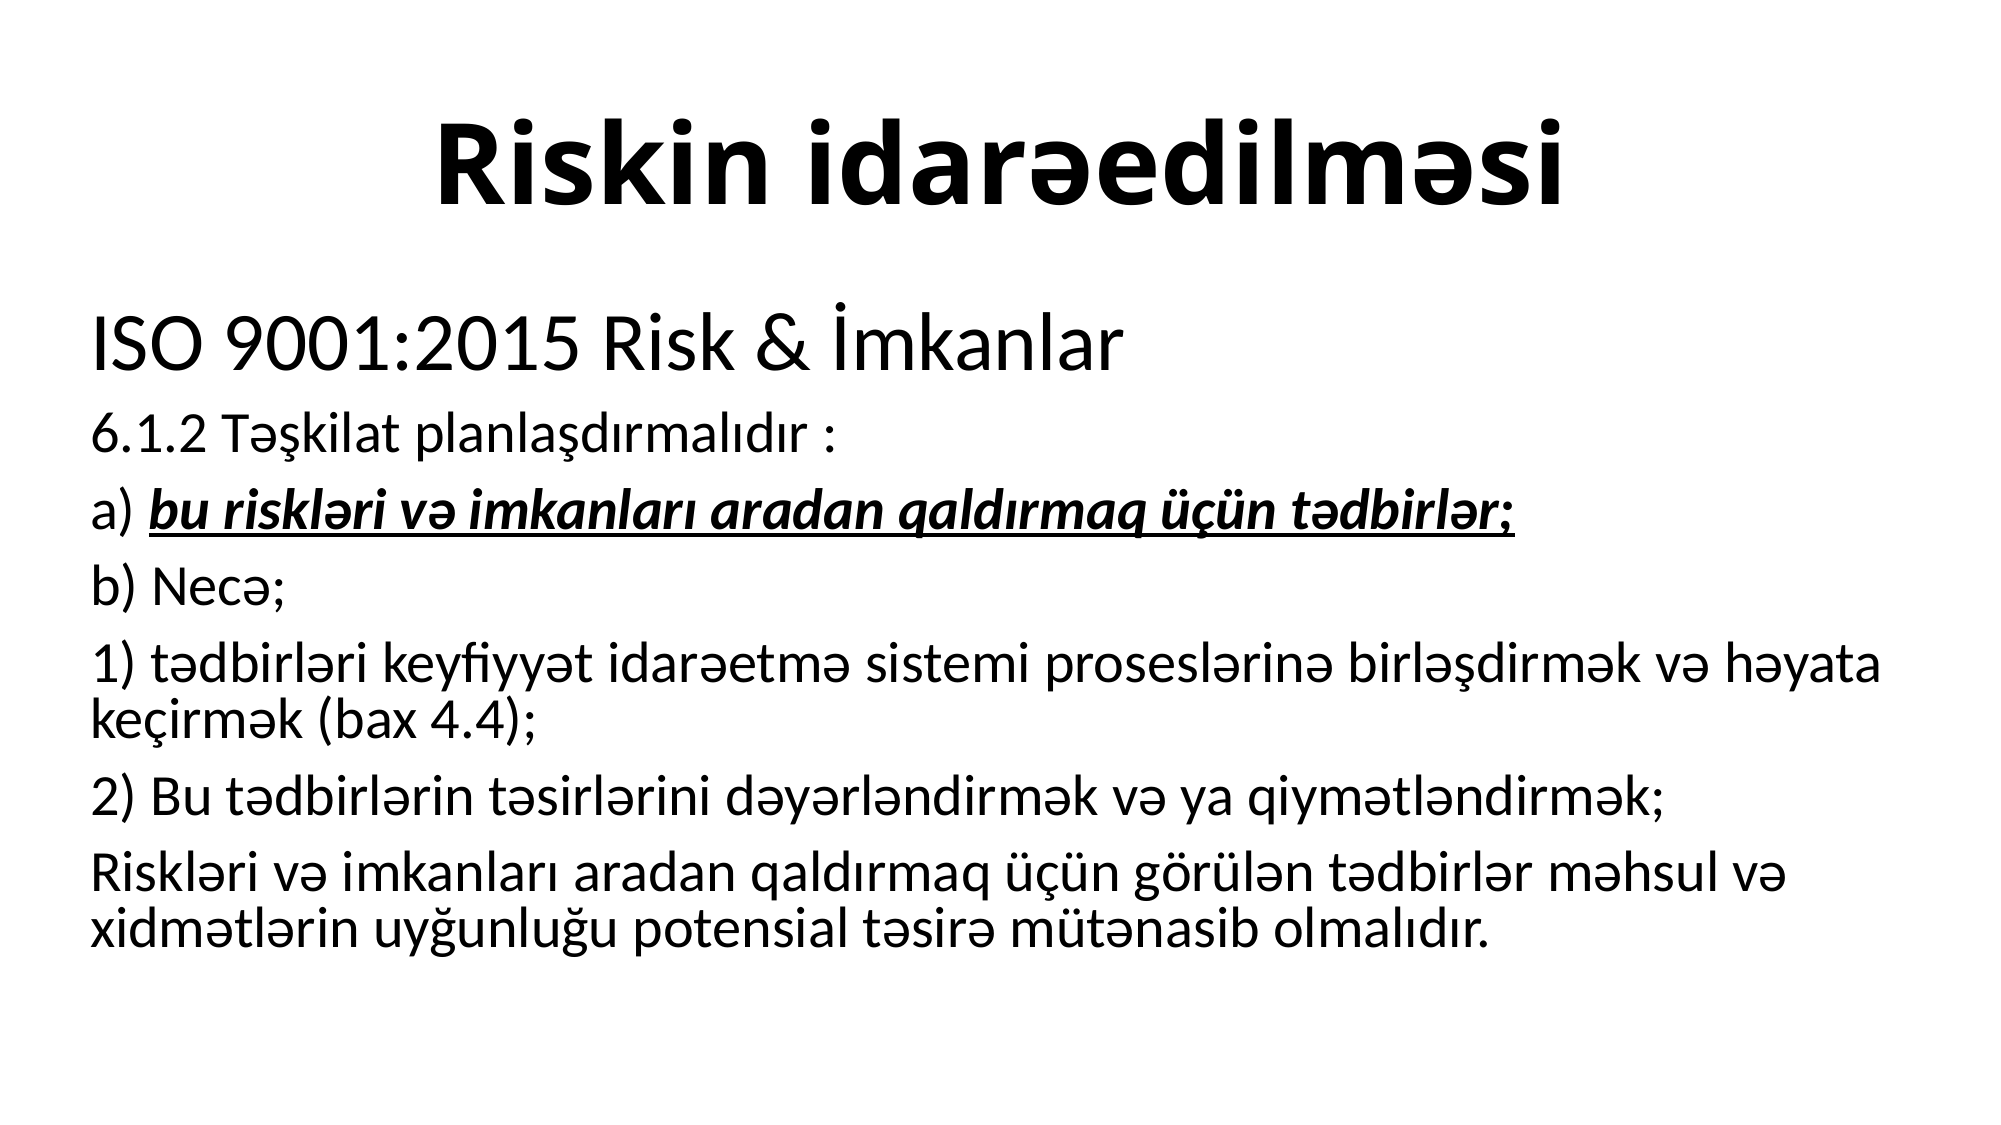

# Riskin idarəedilməsi
ISO 9001:2015 Risk & İmkanlar
6.1.2 Təşkilat planlaşdırmalıdır :
a) bu riskləri və imkanları aradan qaldırmaq üçün tədbirlər;
b) Necə;
1) tədbirləri keyfiyyət idarəetmə sistemi proseslərinə birləşdirmək və həyata keçirmək (bax 4.4);
2) Bu tədbirlərin təsirlərini dəyərləndirmək və ya qiymətləndirmək;
Riskləri və imkanları aradan qaldırmaq üçün görülən tədbirlər məhsul və xidmətlərin uyğunluğu potensial təsirə mütənasib olmalıdır.